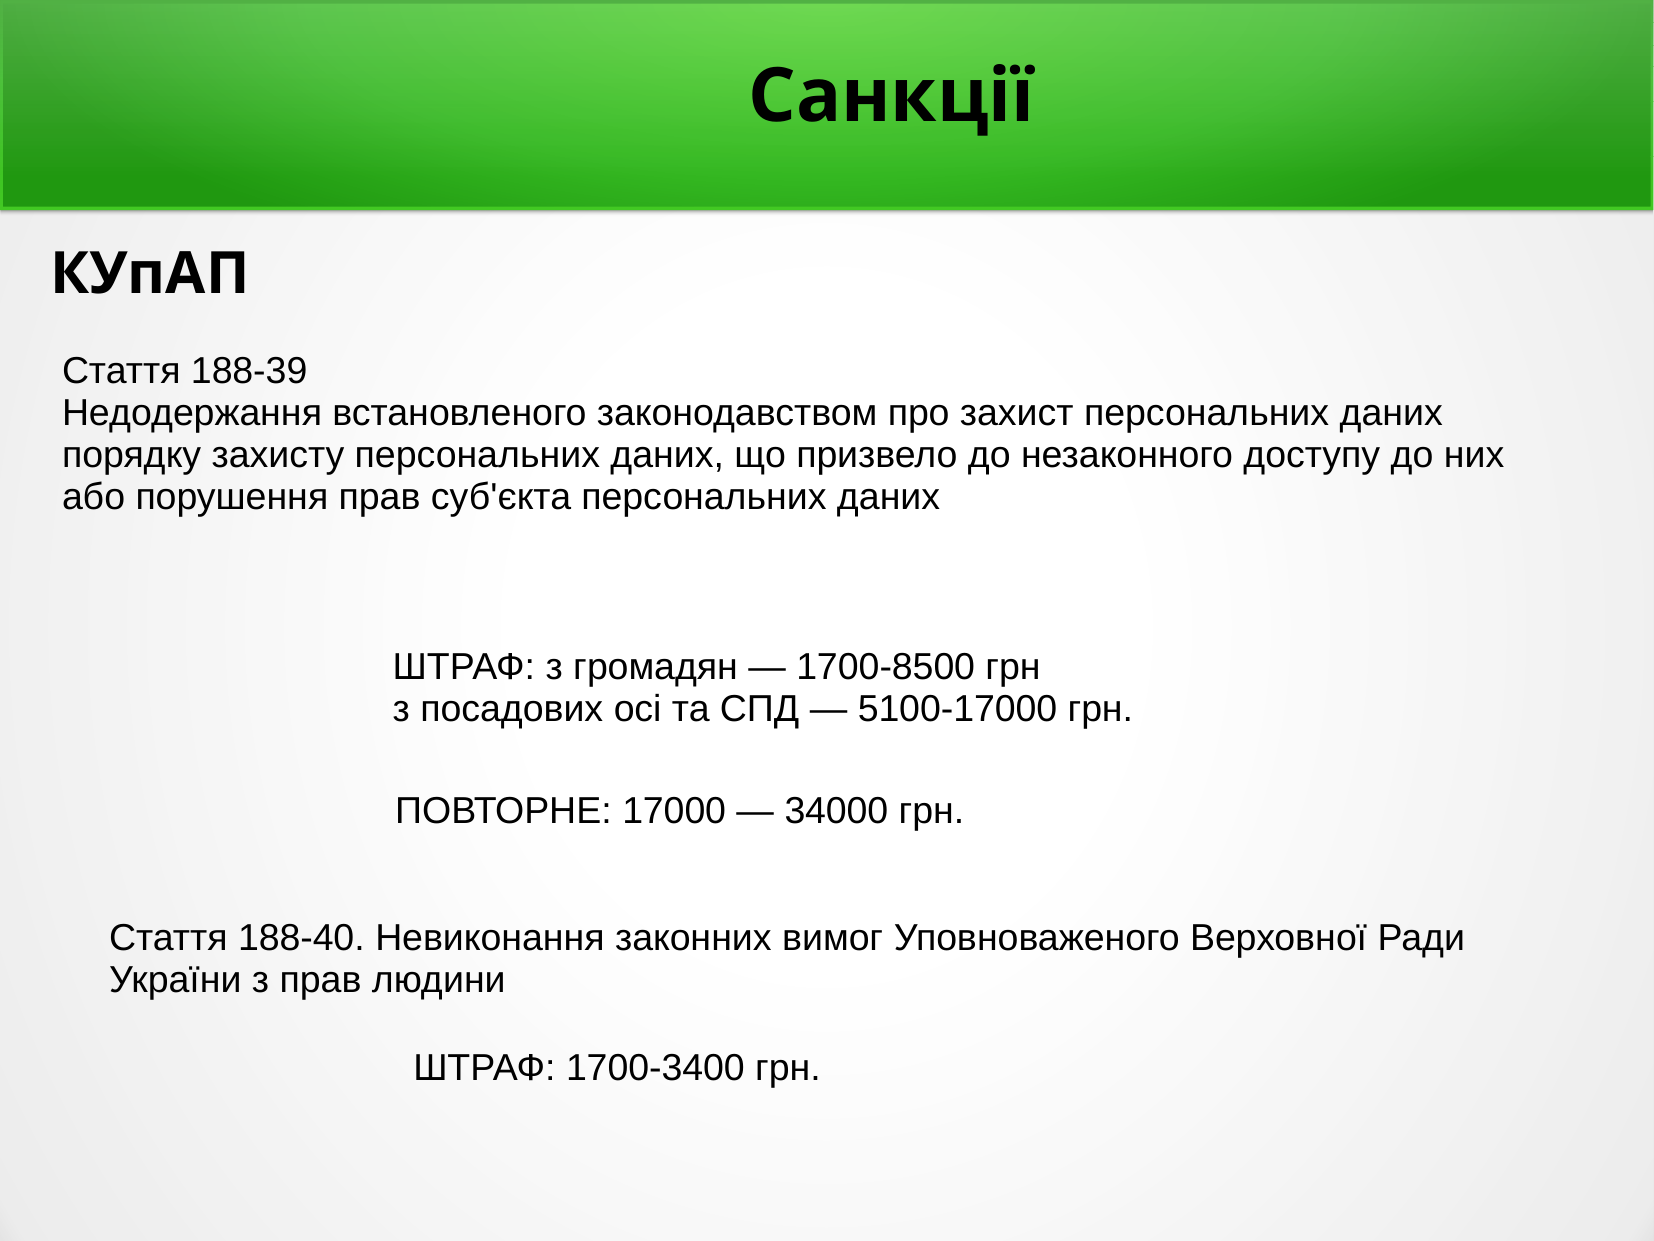

Санкції
КУпАП
Стаття 188-39
Недодержання встановленого законодавством про захист персональних даних порядку захисту персональних даних, що призвело до незаконного доступу до них або порушення прав суб'єкта персональних даних
ШТРАФ: з громадян — 1700-8500 грн
з посадових осі та СПД — 5100-17000 грн.
ПОВТОРНЕ: 17000 — 34000 грн.
Стаття 188-40. Невиконання законних вимог Уповноваженого Верховної Ради України з прав людини
ШТРАФ: 1700-3400 грн.